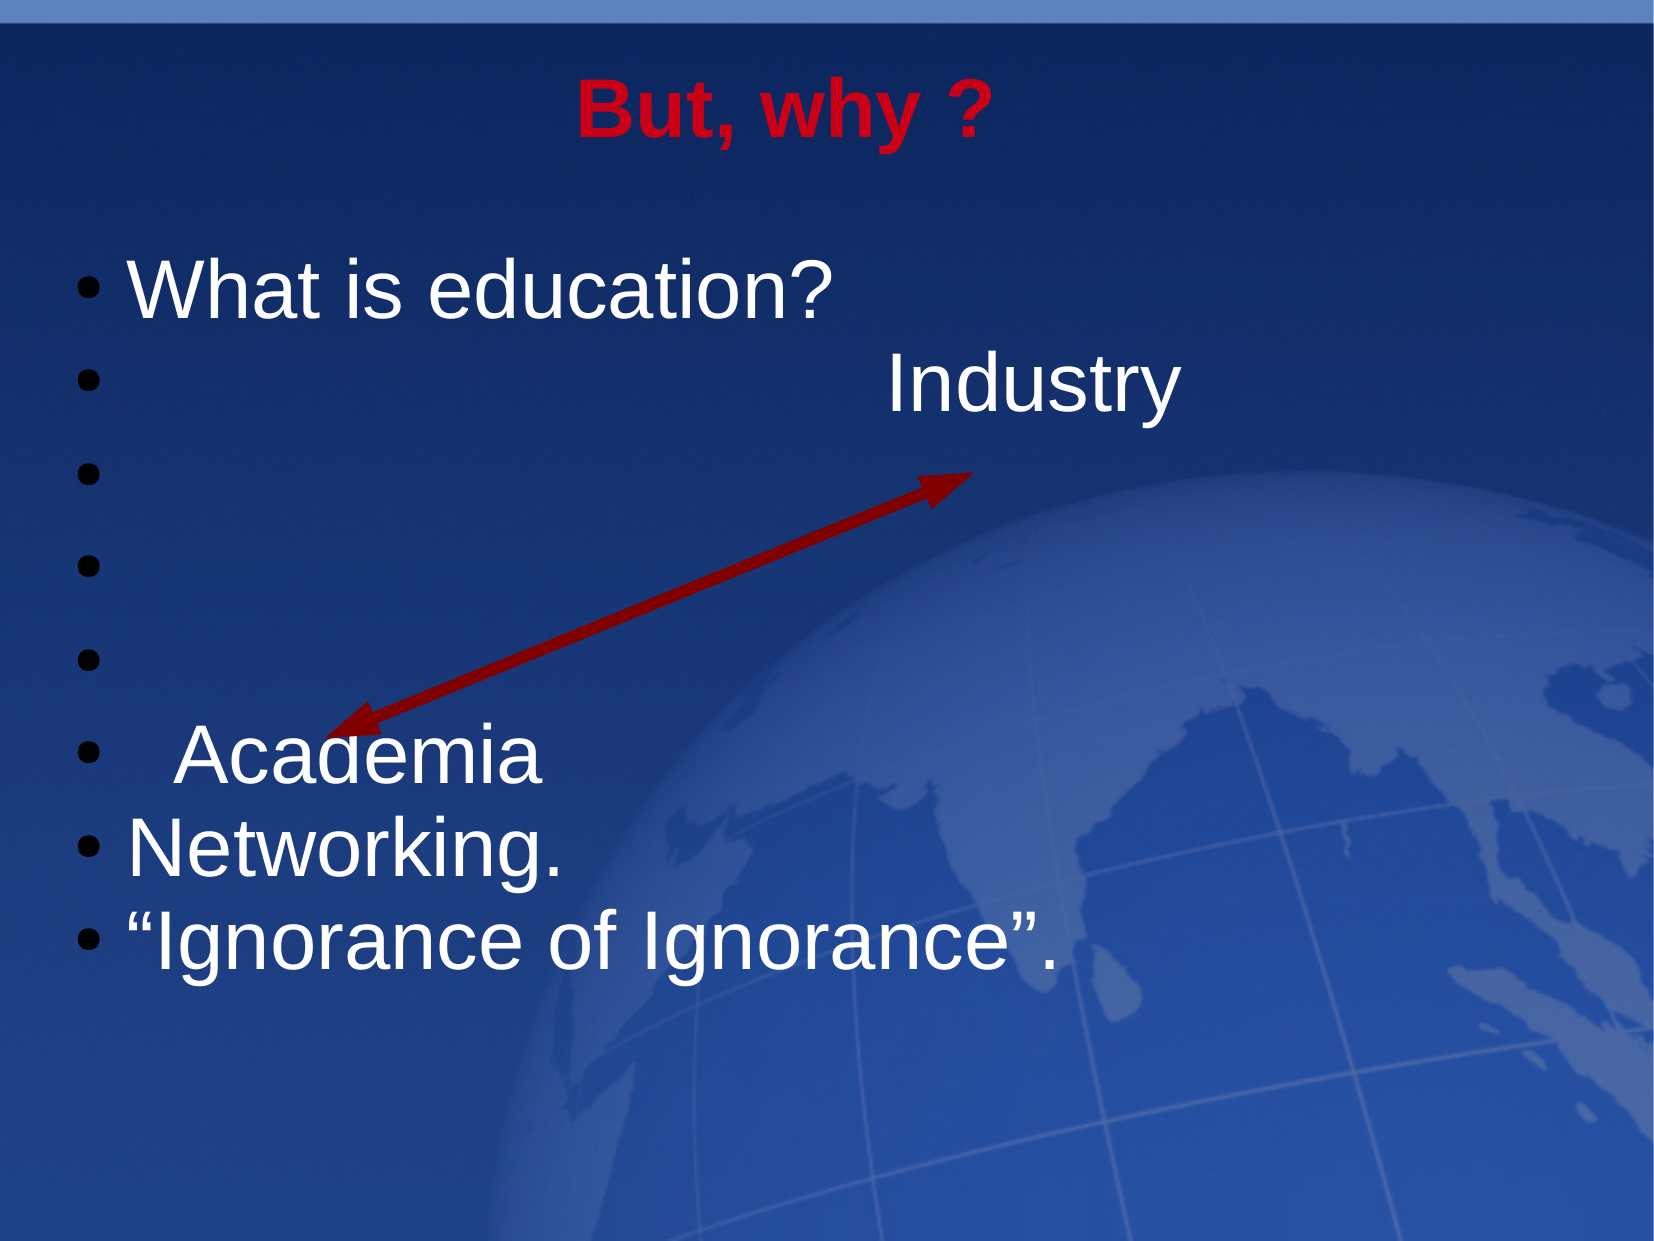

But, why ?
 What is education?
											Industry
 Academia
 Networking.
 “Ignorance of Ignorance”.